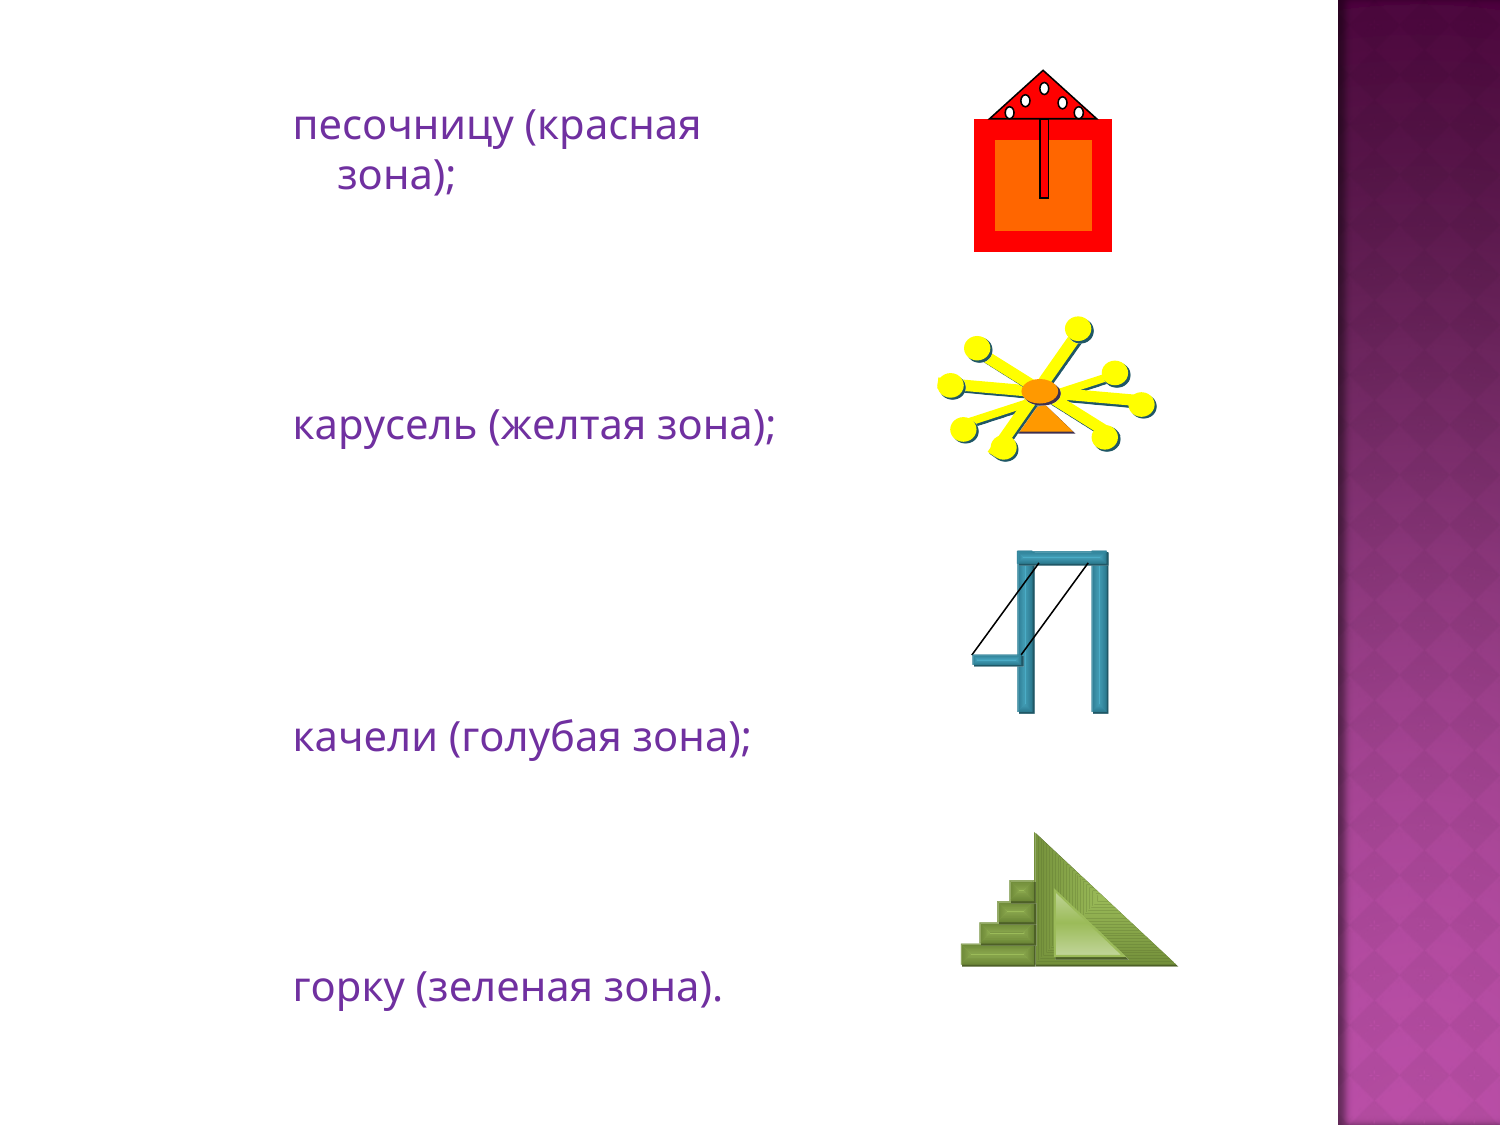

песочницу (красная зона);
карусель (желтая зона);
качели (голубая зона);
горку (зеленая зона).